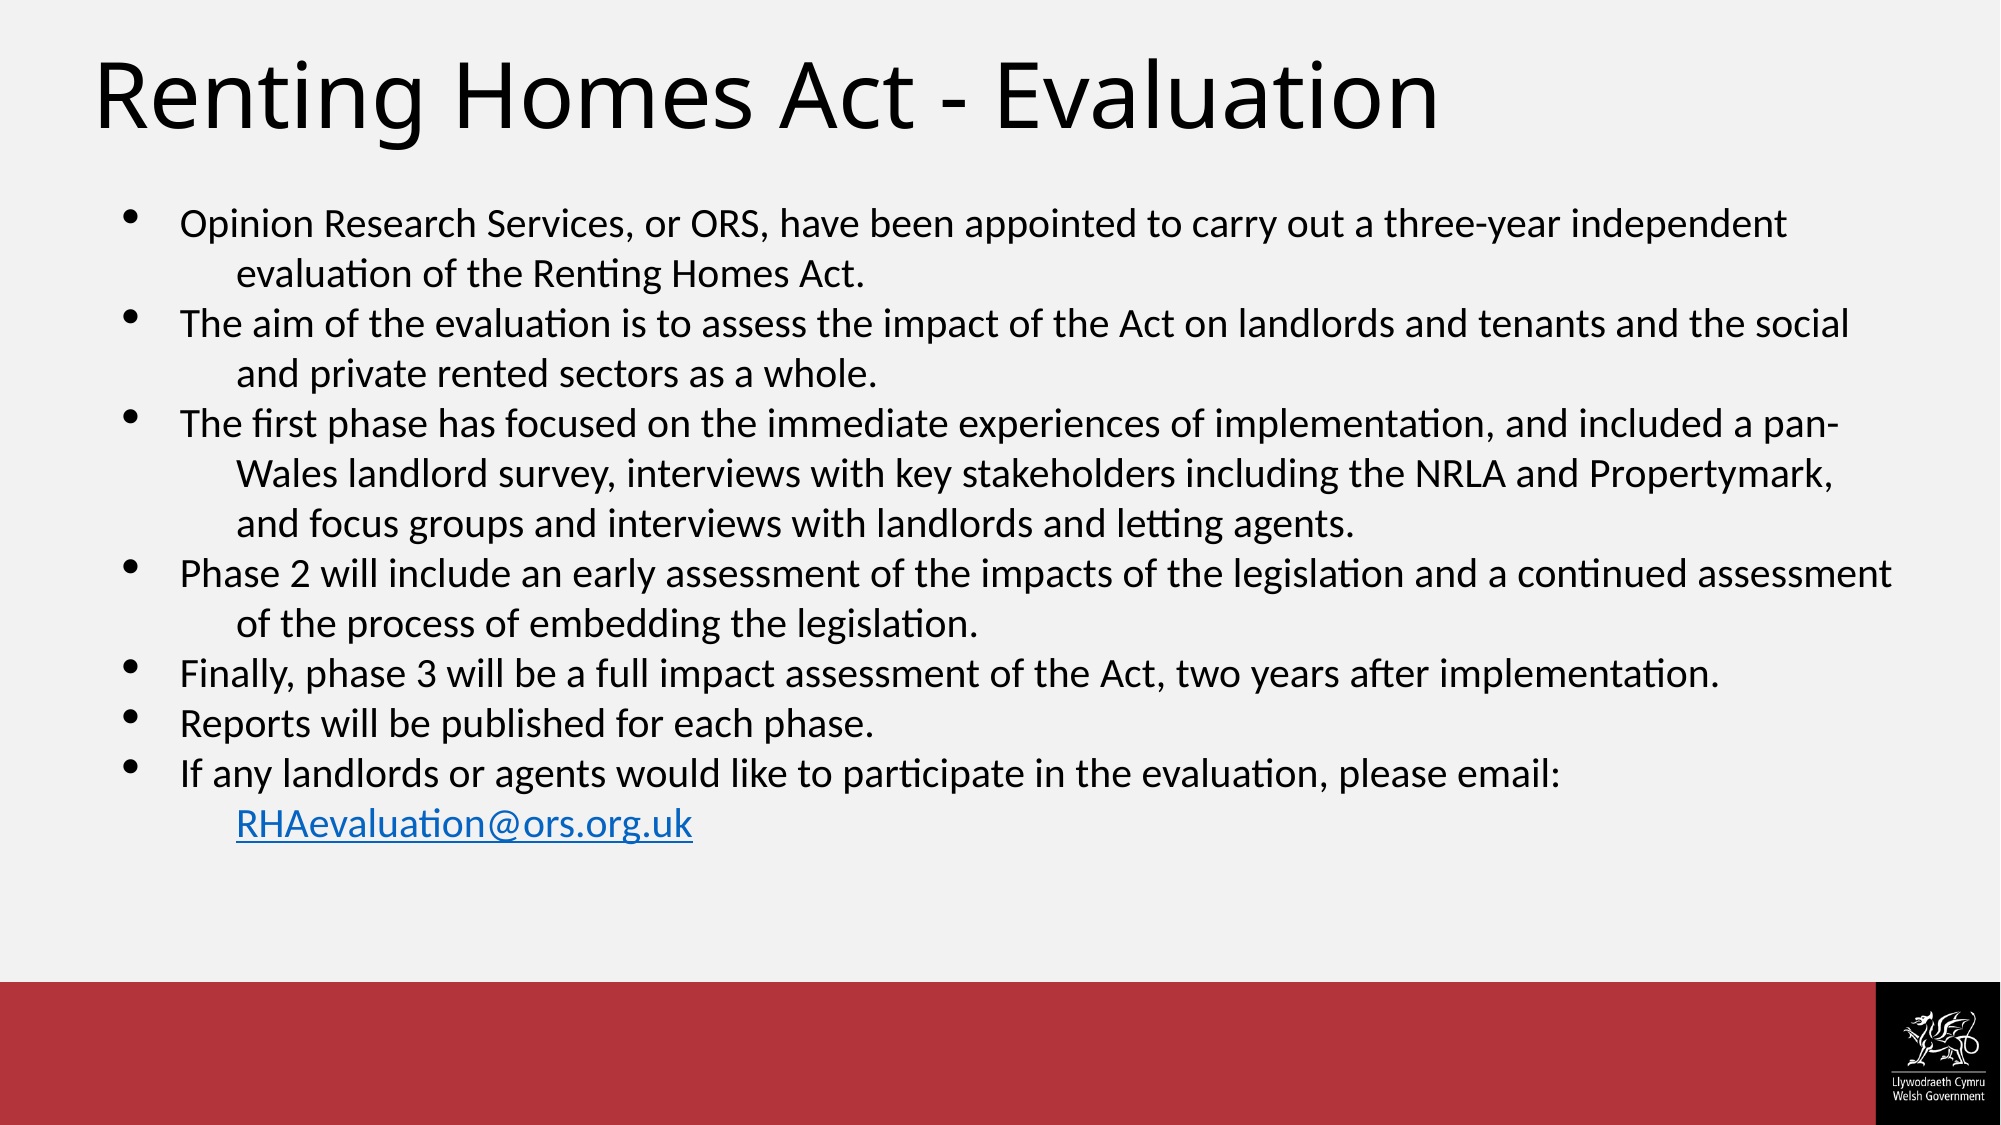

# Renting Homes Act - Evaluation
Opinion Research Services, or ORS, have been appointed to carry out a three-year independent evaluation of the Renting Homes Act.
The aim of the evaluation is to assess the impact of the Act on landlords and tenants and the social and private rented sectors as a whole.
The first phase has focused on the immediate experiences of implementation, and included a pan-Wales landlord survey, interviews with key stakeholders including the NRLA and Propertymark, and focus groups and interviews with landlords and letting agents.
Phase 2 will include an early assessment of the impacts of the legislation and a continued assessment of the process of embedding the legislation.
Finally, phase 3 will be a full impact assessment of the Act, two years after implementation.
Reports will be published for each phase.
If any landlords or agents would like to participate in the evaluation, please email: RHAevaluation@ors.org.uk